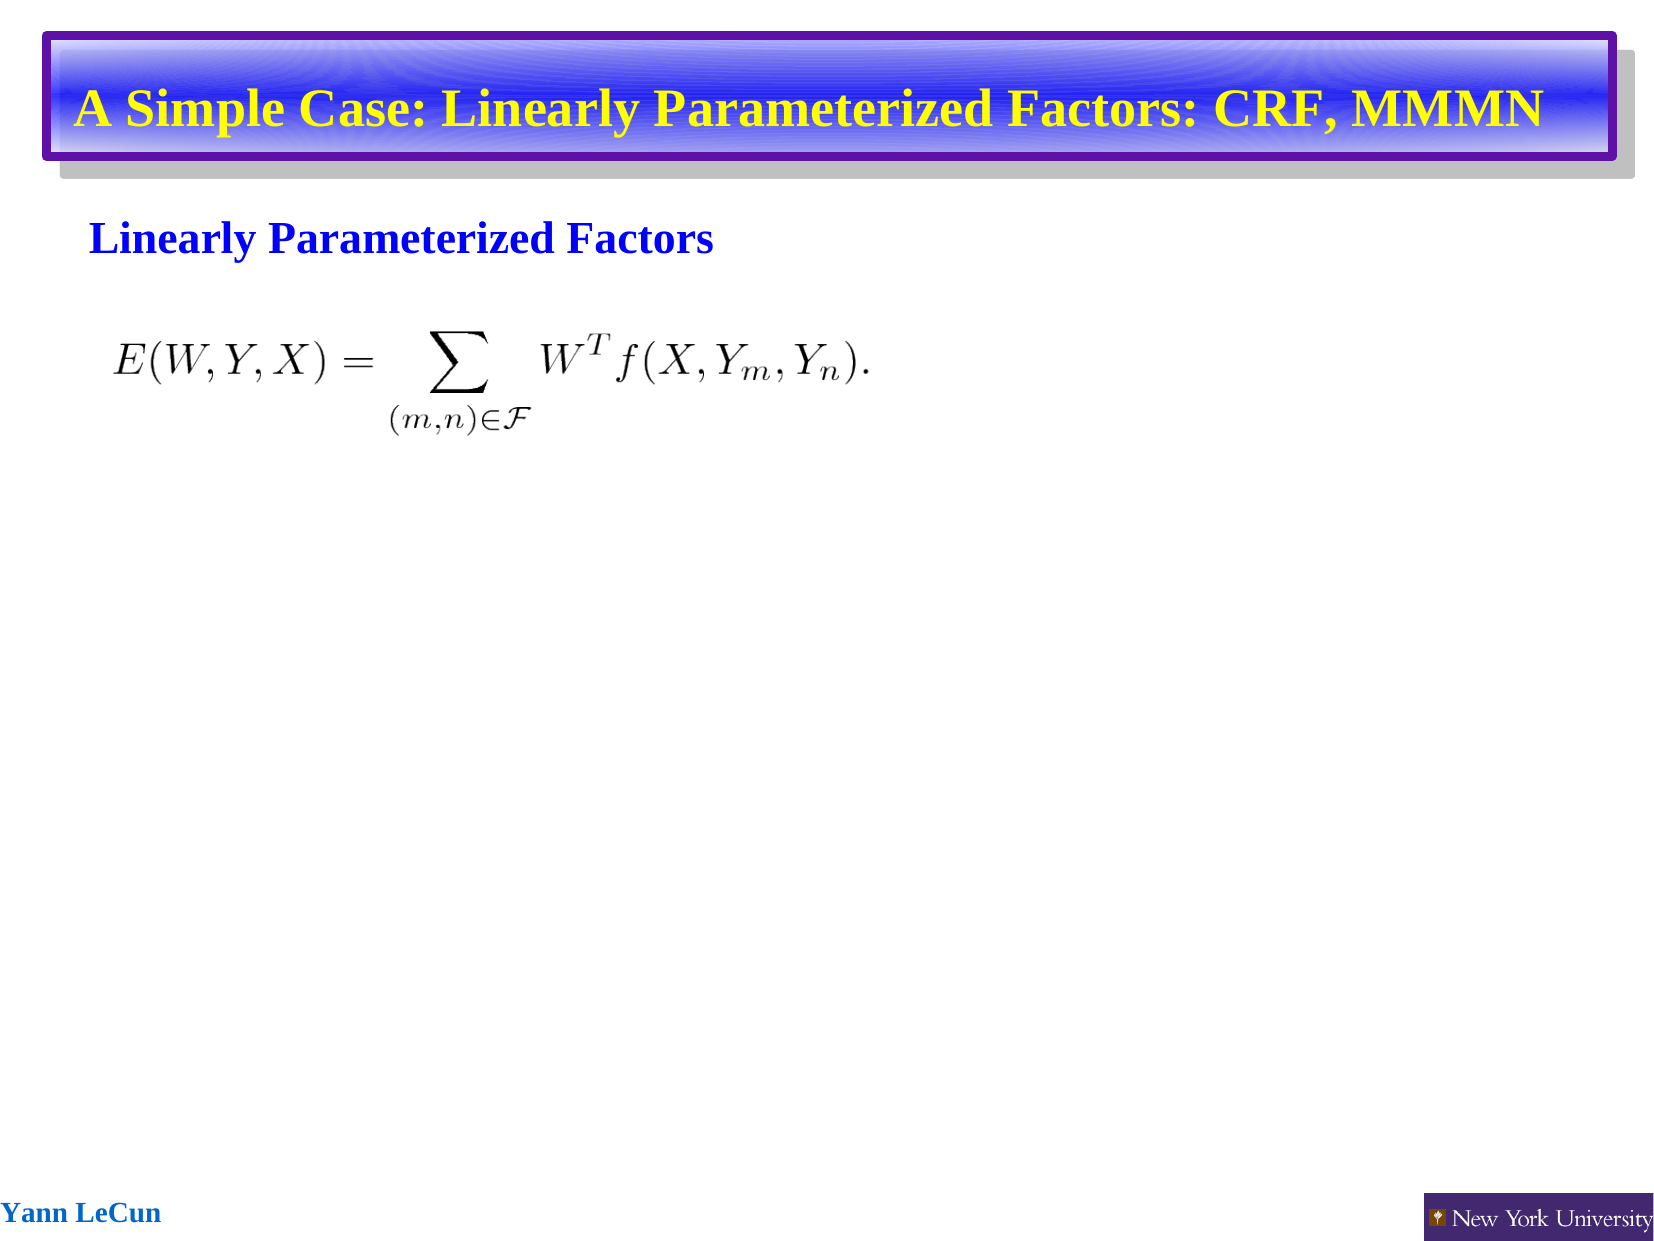

# A Simple Case: Linearly Parameterized Factors: CRF, MMMN
Linearly Parameterized Factors